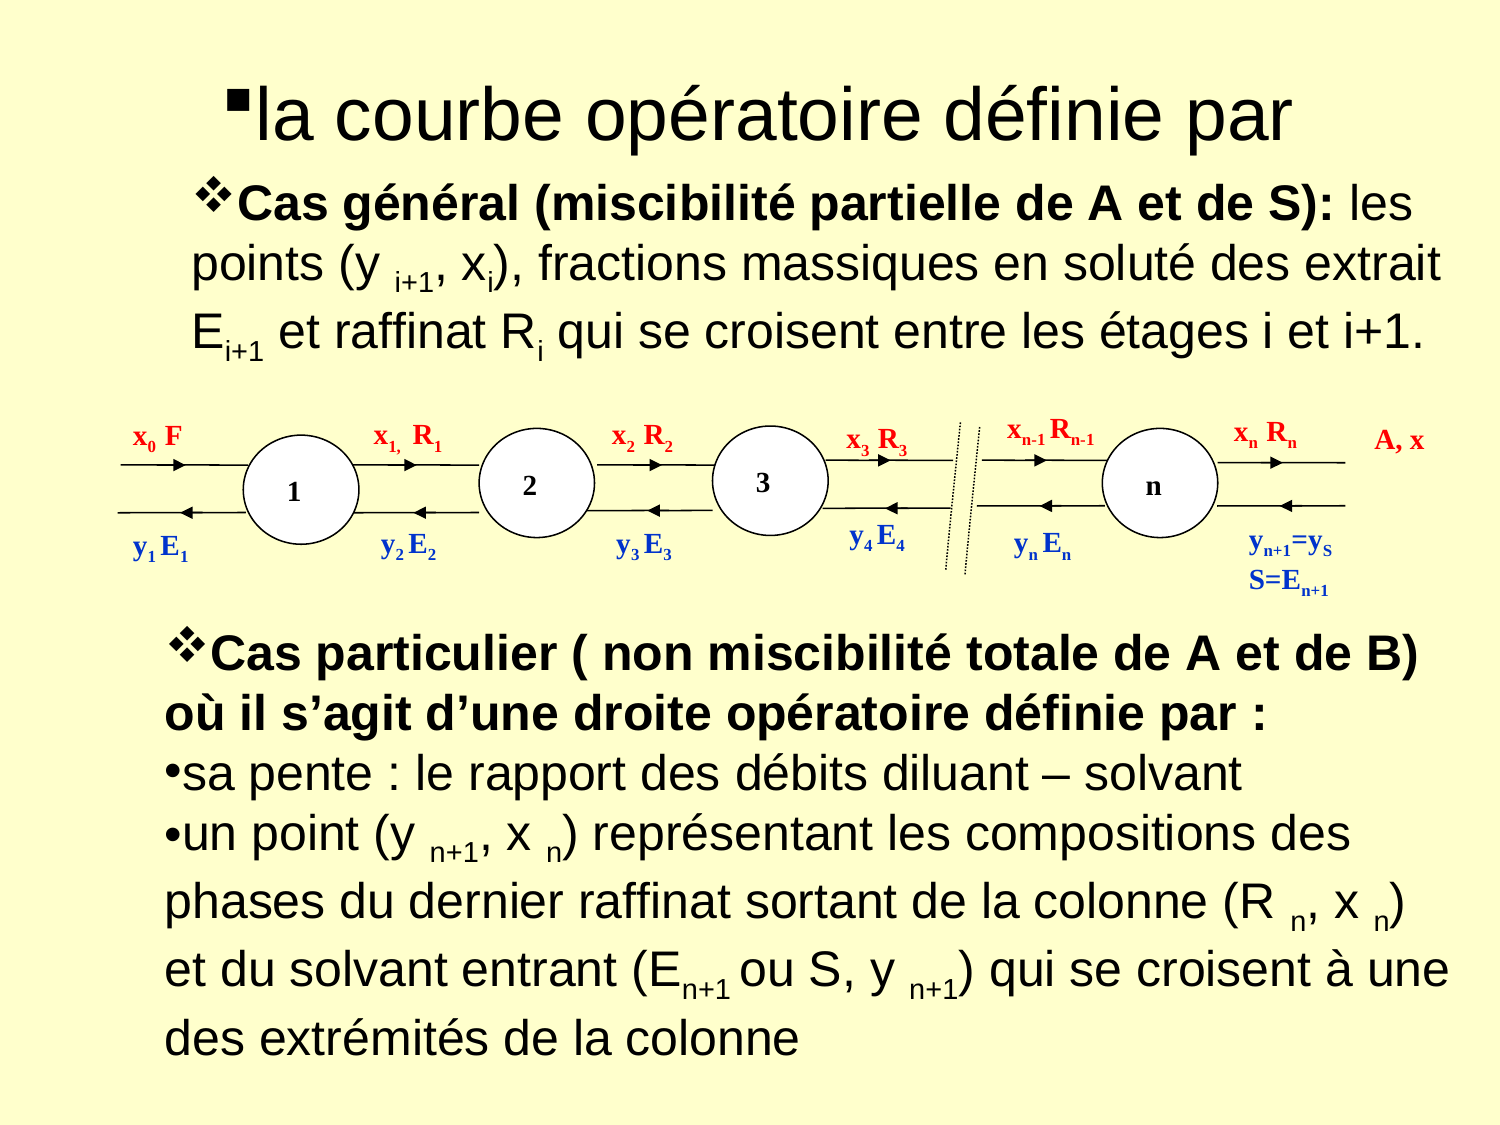

la courbe opératoire définie par
Cas général (miscibilité partielle de A et de S): les points (y i+1, xi), fractions massiques en soluté des extrait Ei+1 et raffinat Ri qui se croisent entre les étages i et i+1.
xn-1 Rn-1
yn En
xn Rn
x1, R1
x2 R2
y3 E3
x0 F
x3 R3
y4 E4
A, x
3
2
n
1
yn+1=yS
S=En+1
y2 E2
y1 E1
Cas particulier ( non miscibilité totale de A et de B) où il s’agit d’une droite opératoire définie par :
sa pente : le rapport des débits diluant – solvant
un point (y n+1, x n) représentant les compositions des phases du dernier raffinat sortant de la colonne (R n, x n) et du solvant entrant (En+1 ou S, y n+1) qui se croisent à une des extrémités de la colonne